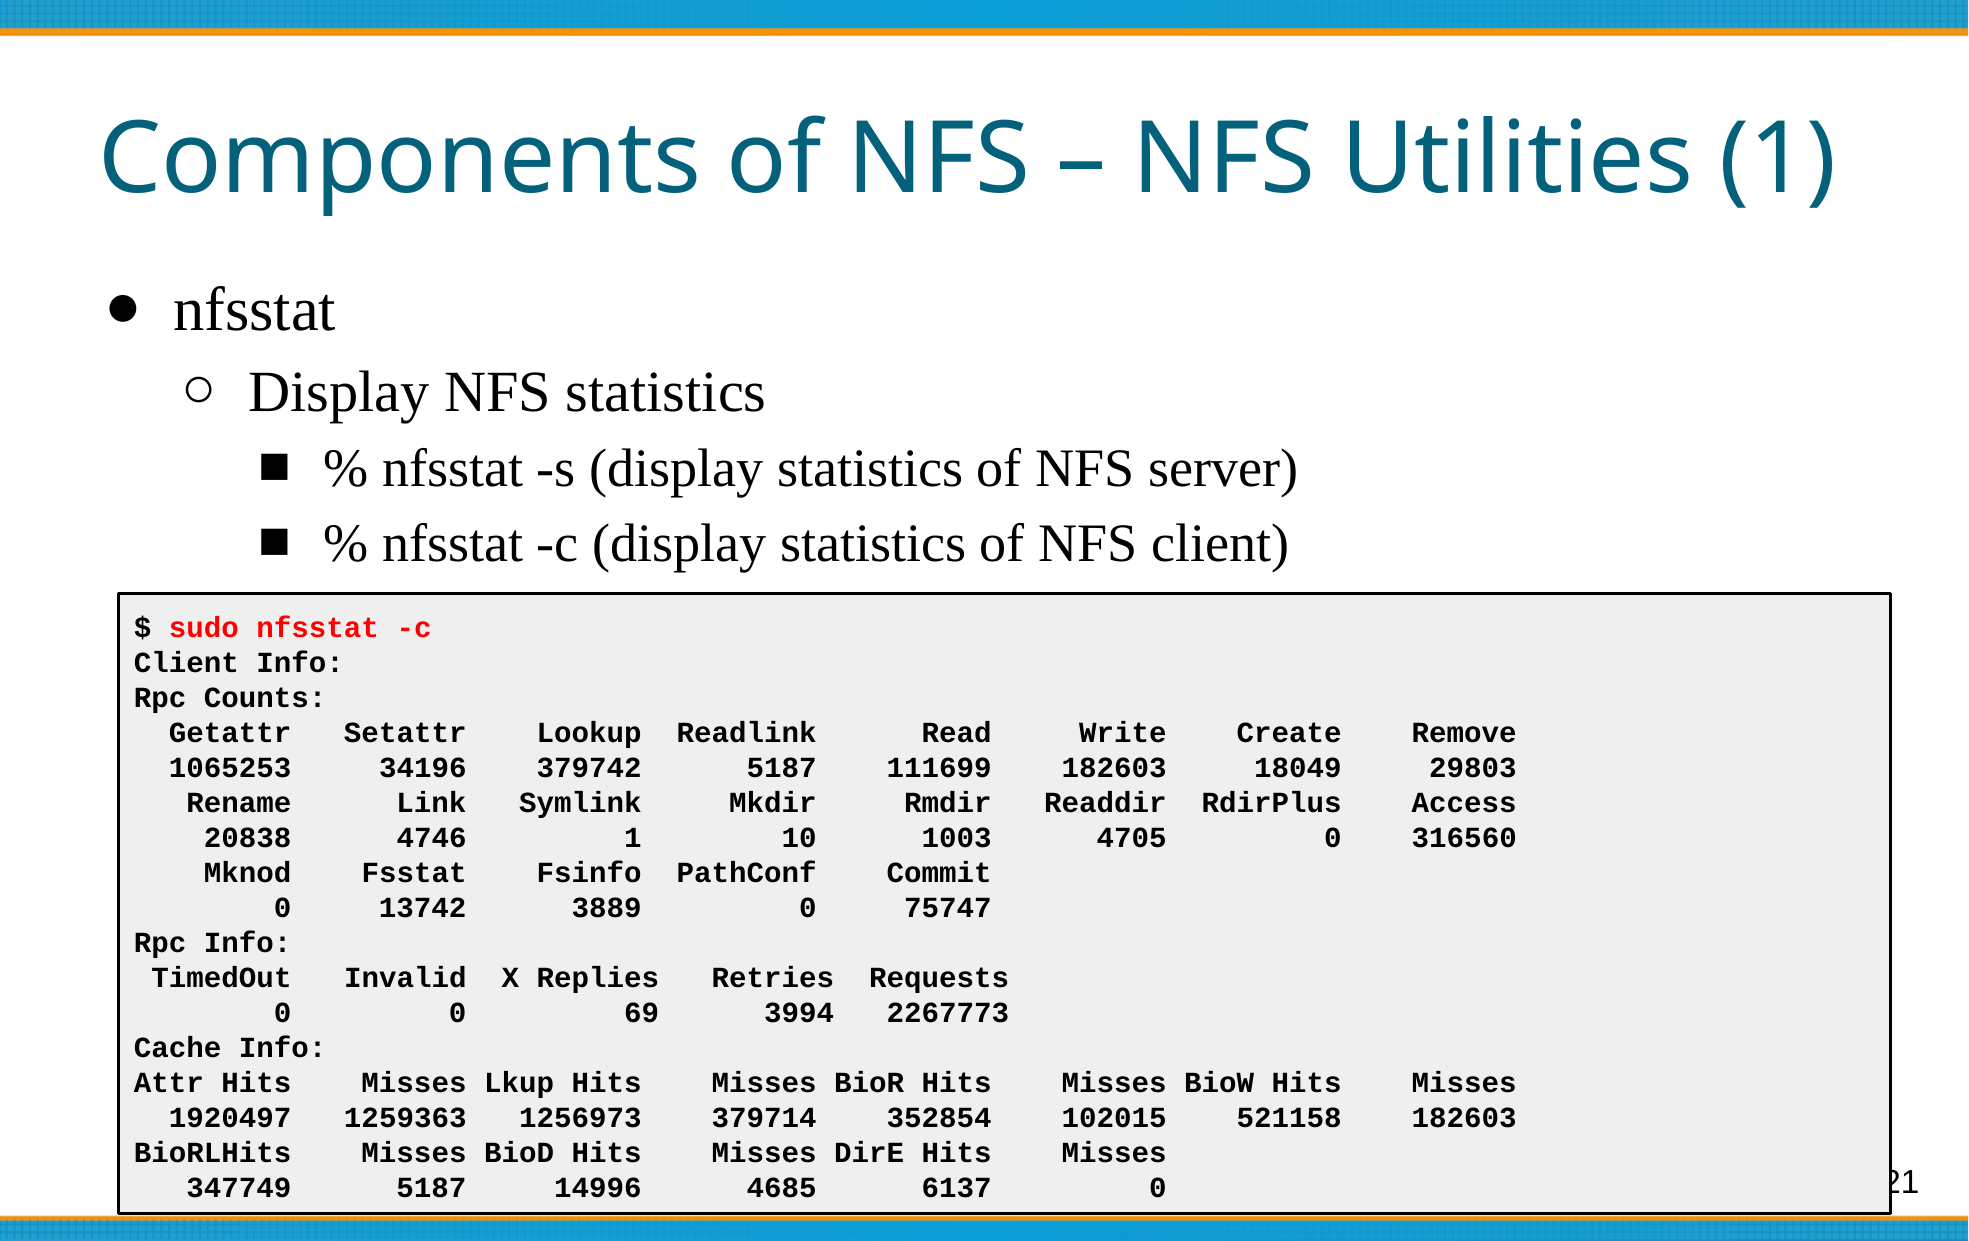

# Components of NFS – NFS Utilities (1)
nfsstat
Display NFS statistics
% nfsstat -s (display statistics of NFS server)
% nfsstat -c (display statistics of NFS client)
$ sudo nfsstat -c
Client Info:
Rpc Counts:
 Getattr Setattr Lookup Readlink Read Write Create Remove
 1065253 34196 379742 5187 111699 182603 18049 29803
 Rename Link Symlink Mkdir Rmdir Readdir RdirPlus Access
 20838 4746 1 10 1003 4705 0 316560
 Mknod Fsstat Fsinfo PathConf Commit
 0 13742 3889 0 75747
Rpc Info:
 TimedOut Invalid X Replies Retries Requests
 0 0 69 3994 2267773
Cache Info:
Attr Hits Misses Lkup Hits Misses BioR Hits Misses BioW Hits Misses
 1920497 1259363 1256973 379714 352854 102015 521158 182603
BioRLHits Misses BioD Hits Misses DirE Hits Misses
 347749 5187 14996 4685 6137 0